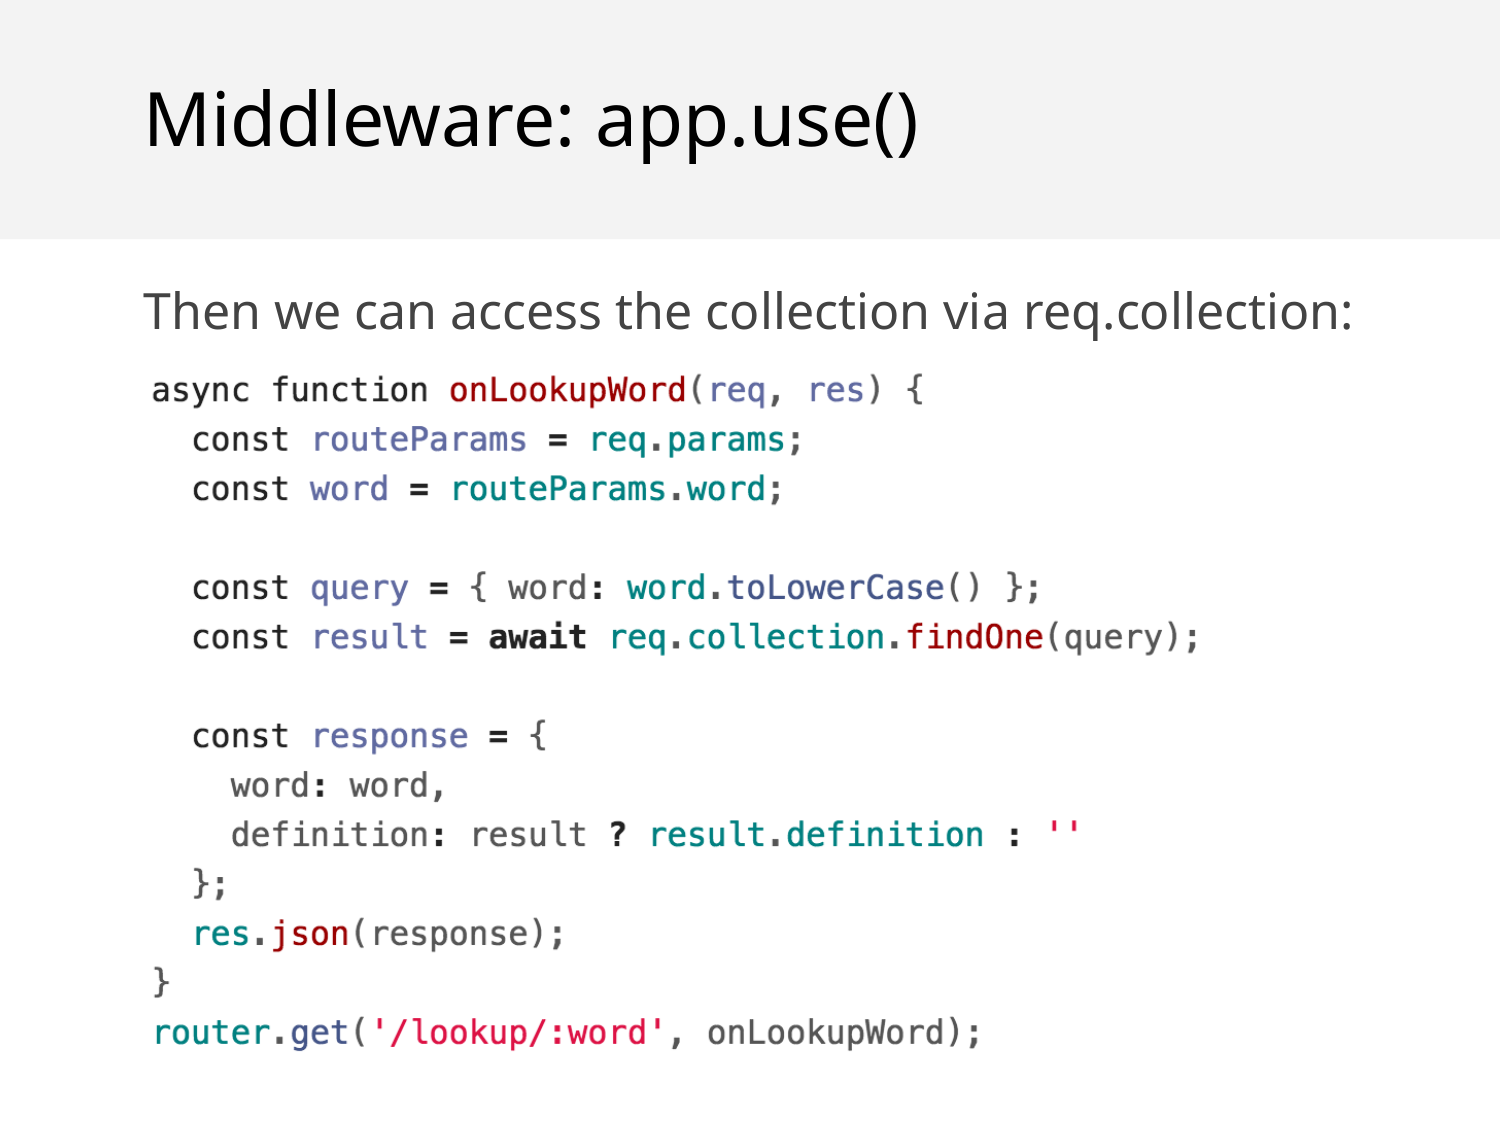

# Middleware: app.use()
Then we can access the collection via req.collection: